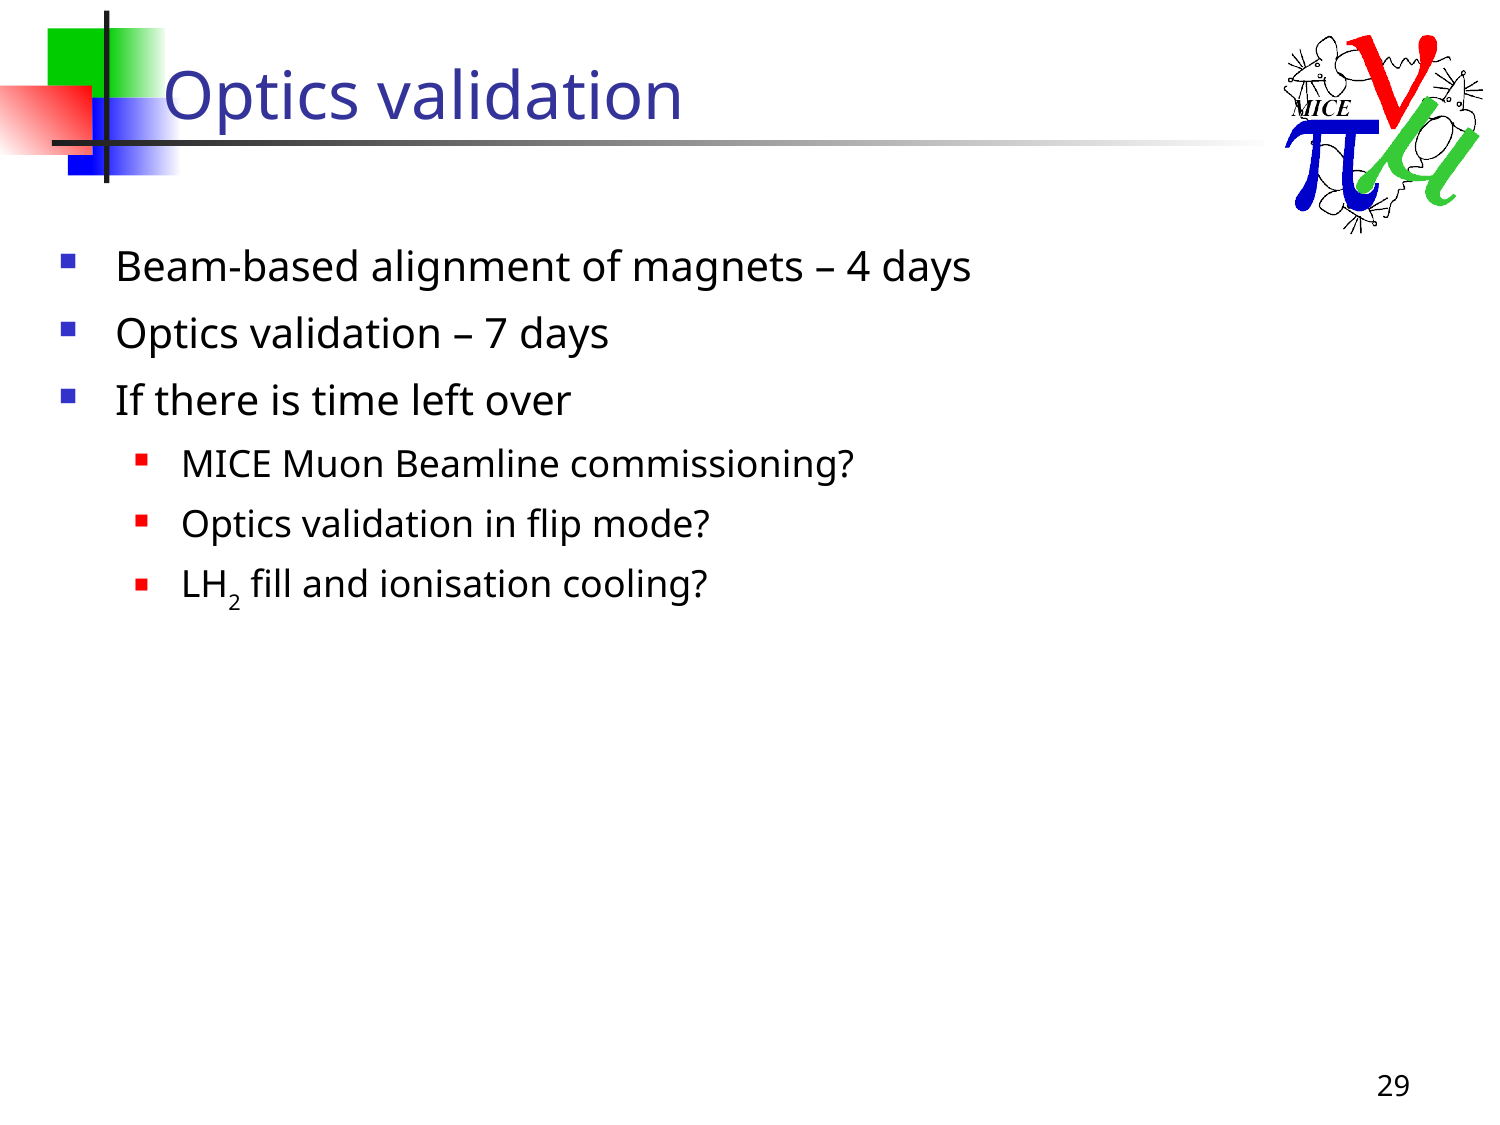

# Optics validation
Beam-based alignment of magnets – 4 days
Optics validation – 7 days
If there is time left over
MICE Muon Beamline commissioning?
Optics validation in flip mode?
LH2 fill and ionisation cooling?
29